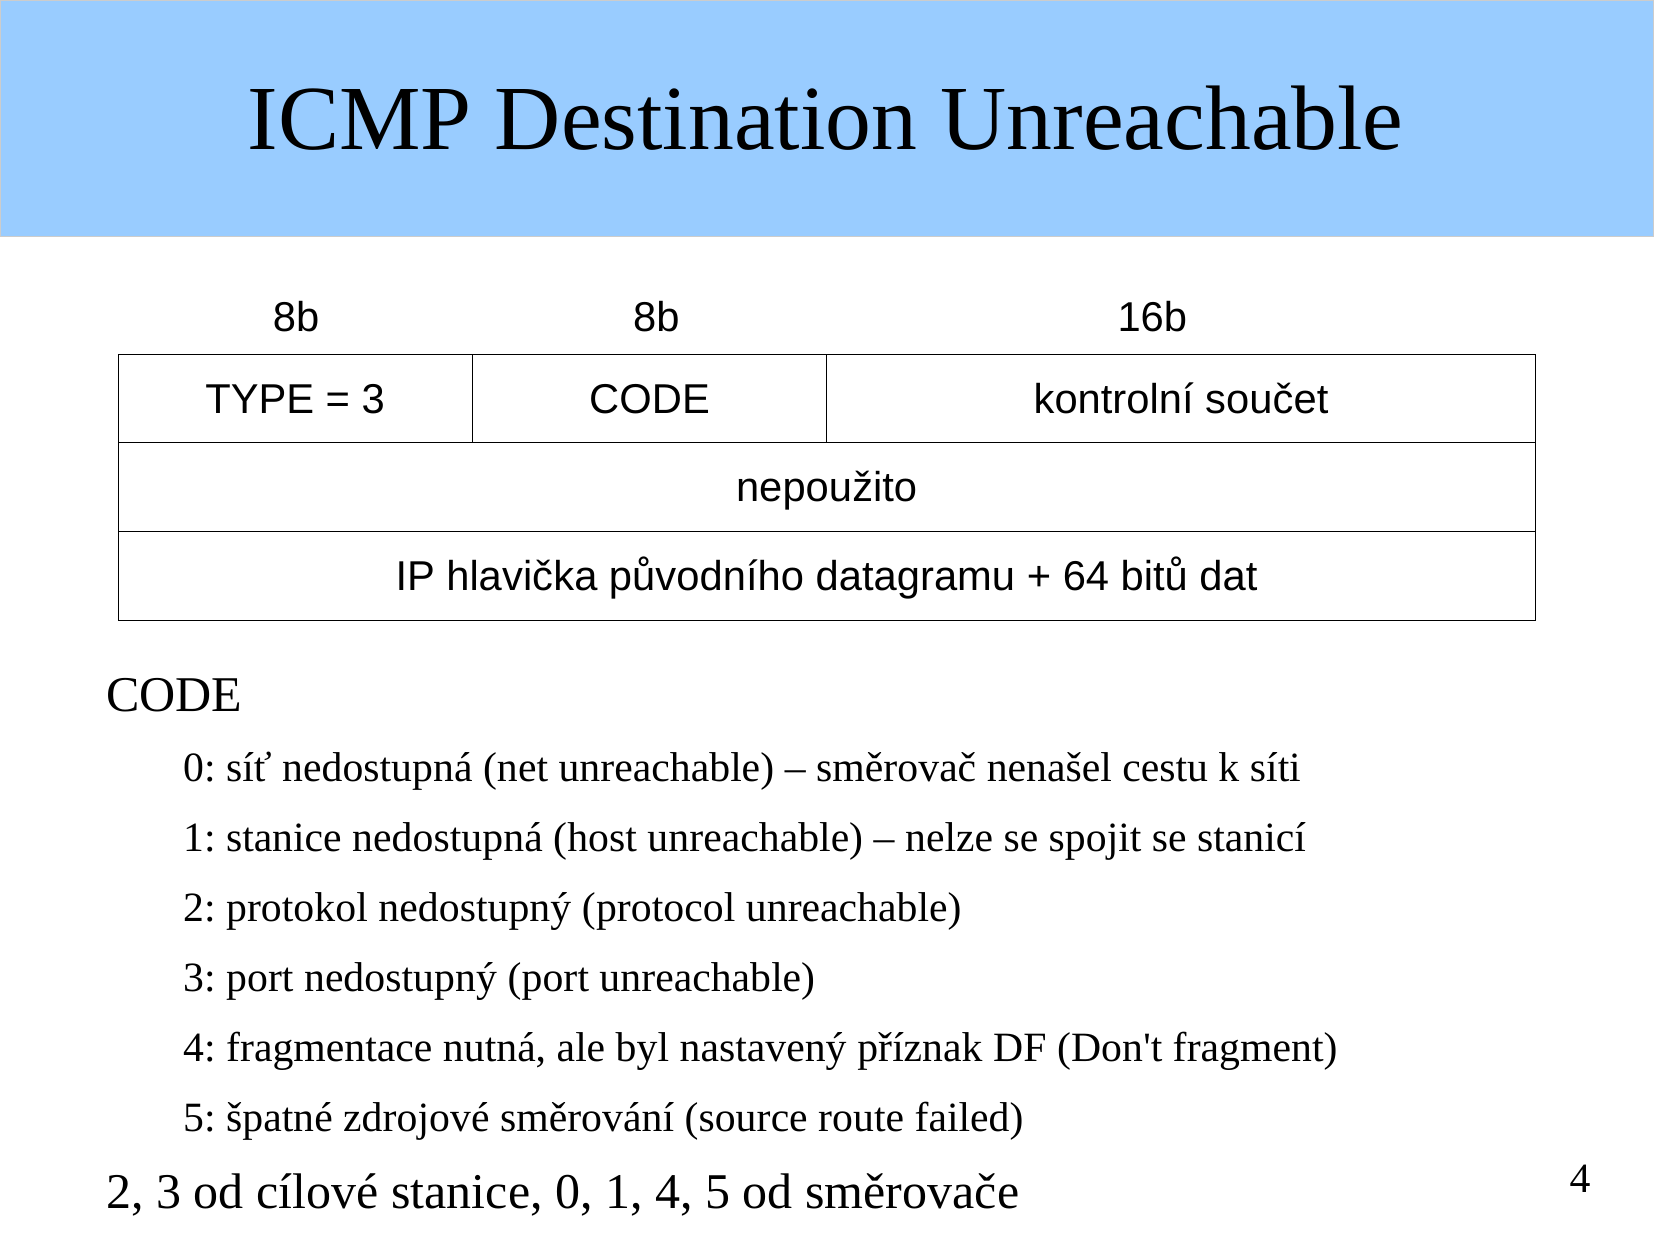

# ICMP Destination Unreachable
16b
8b
8b
TYPE = 3
CODE
kontrolní součet
nepoužito
IP hlavička původního datagramu + 64 bitů dat
CODE
0: síť nedostupná (net unreachable) – směrovač nenašel cestu k síti
1: stanice nedostupná (host unreachable) – nelze se spojit se stanicí
2: protokol nedostupný (protocol unreachable)
3: port nedostupný (port unreachable)
4: fragmentace nutná, ale byl nastavený příznak DF (Don't fragment)
5: špatné zdrojové směrování (source route failed)
2, 3 od cílové stanice, 0, 1, 4, 5 od směrovače